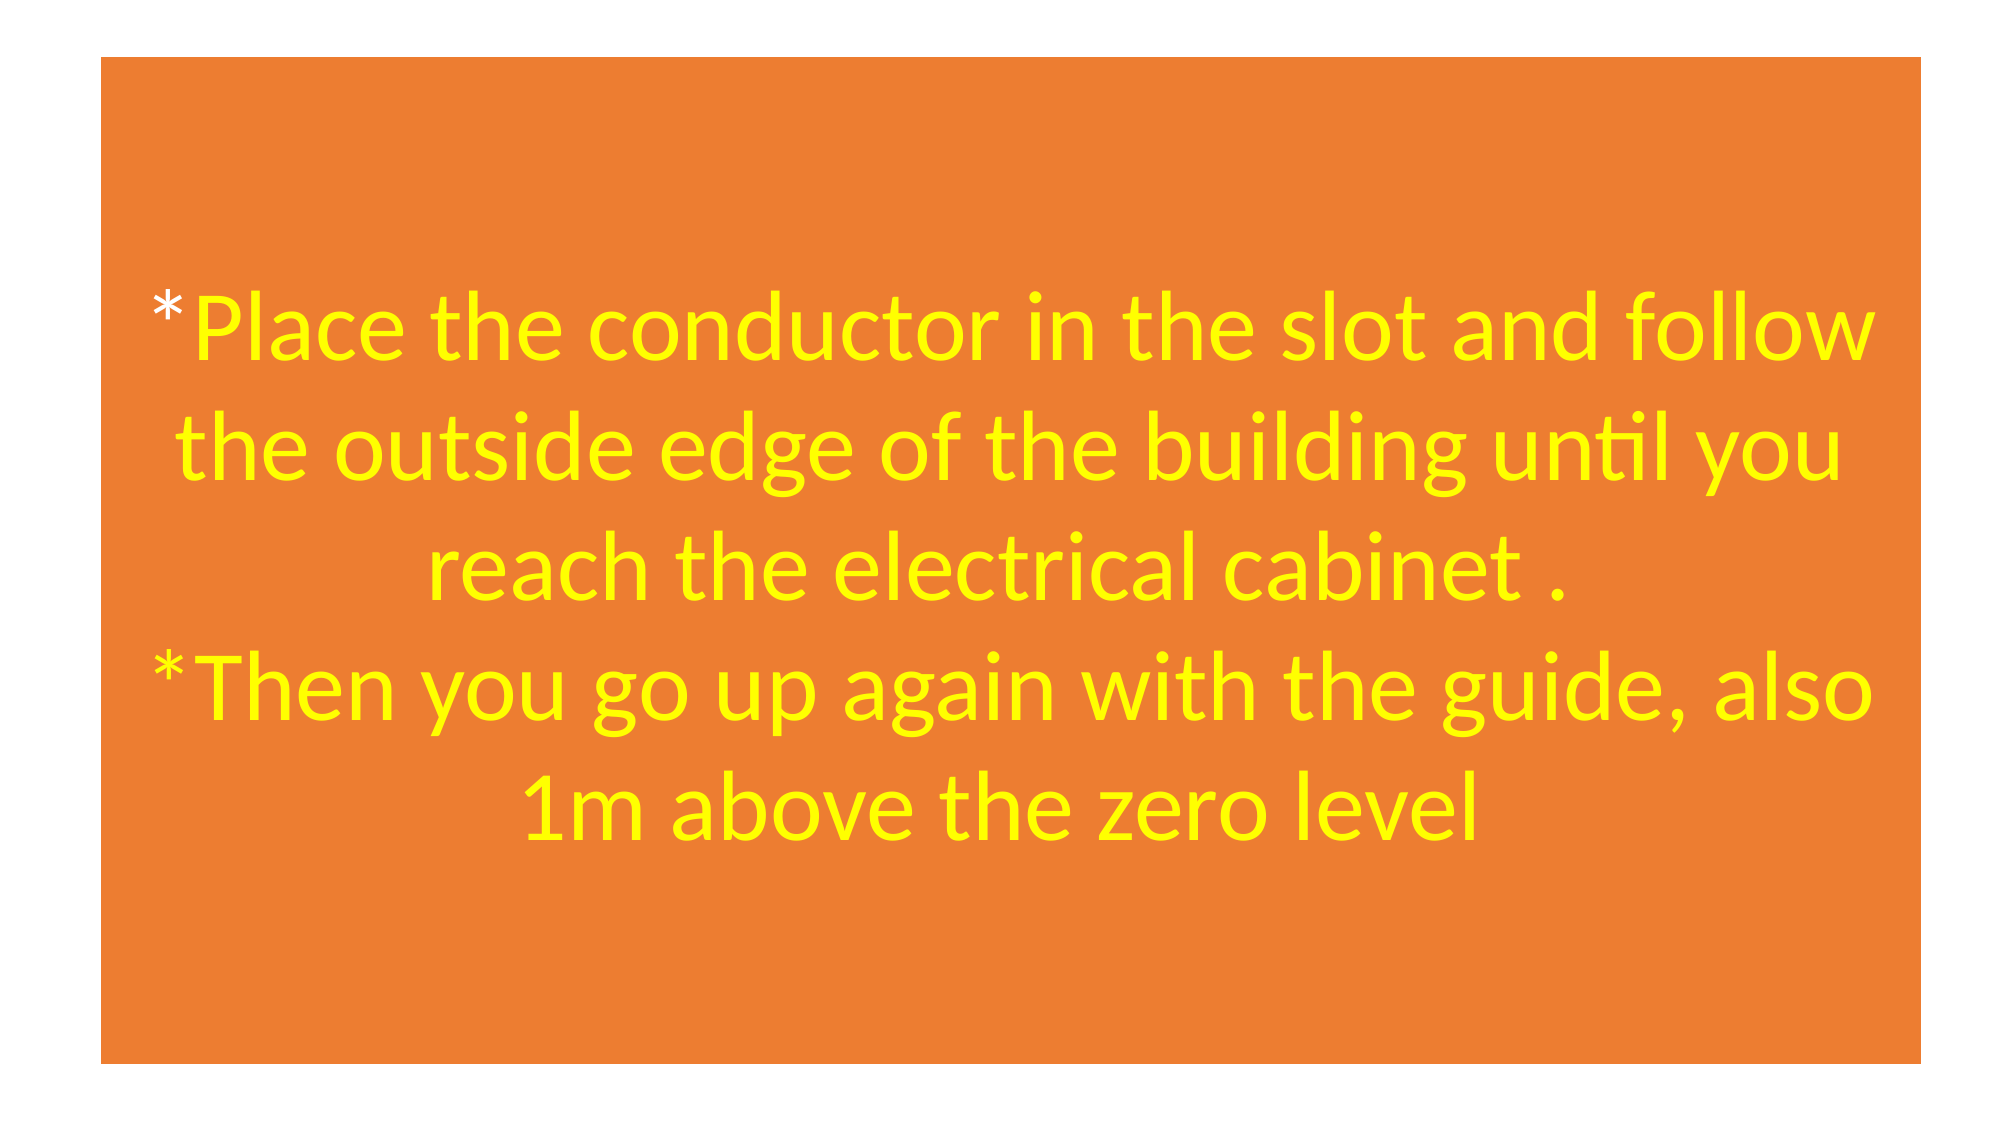

*Place the conductor in the slot and follow the outside edge of the building until you reach the electrical cabinet .
*Then you go up again with the guide, also 1m above the zero level